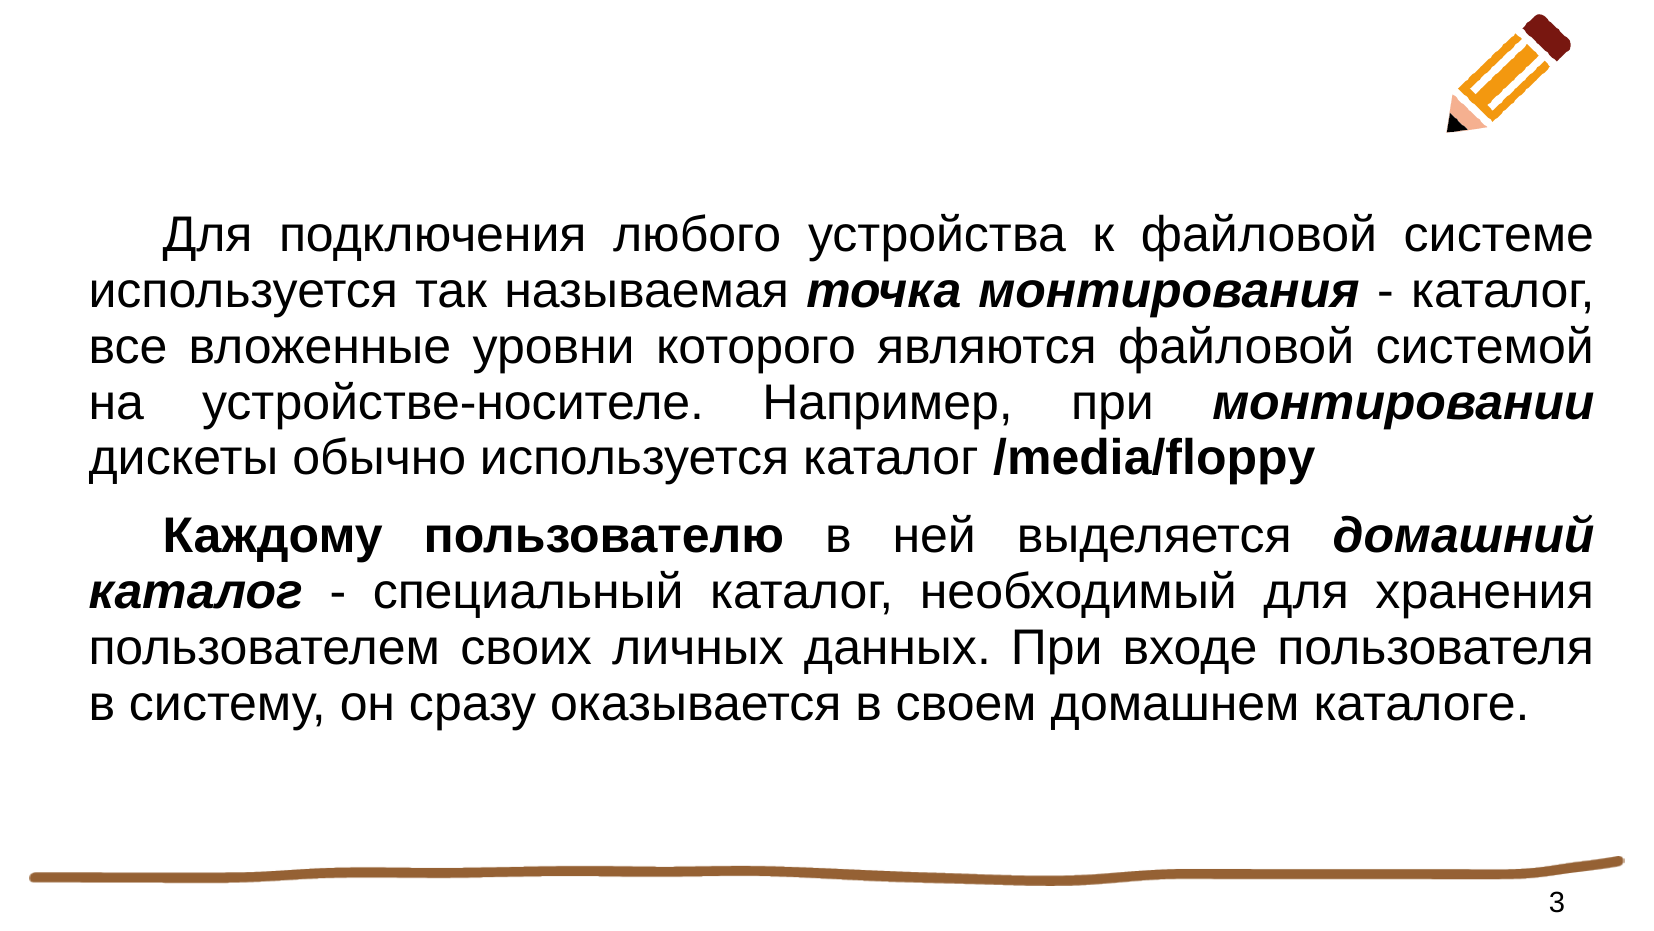

#
Для подключения любого устройства к файловой системе используется так называемая точка монтирования - каталог, все вложенные уровни которого являются файловой системой на устройстве-носителе. Например, при монтировании дискеты обычно используется каталог /media/floppy
Каждому пользователю в ней выделяется домашний каталог - специальный каталог, необходимый для хранения пользователем своих личных данных. При входе пользователя в систему, он сразу оказывается в своем домашнем каталоге.
3